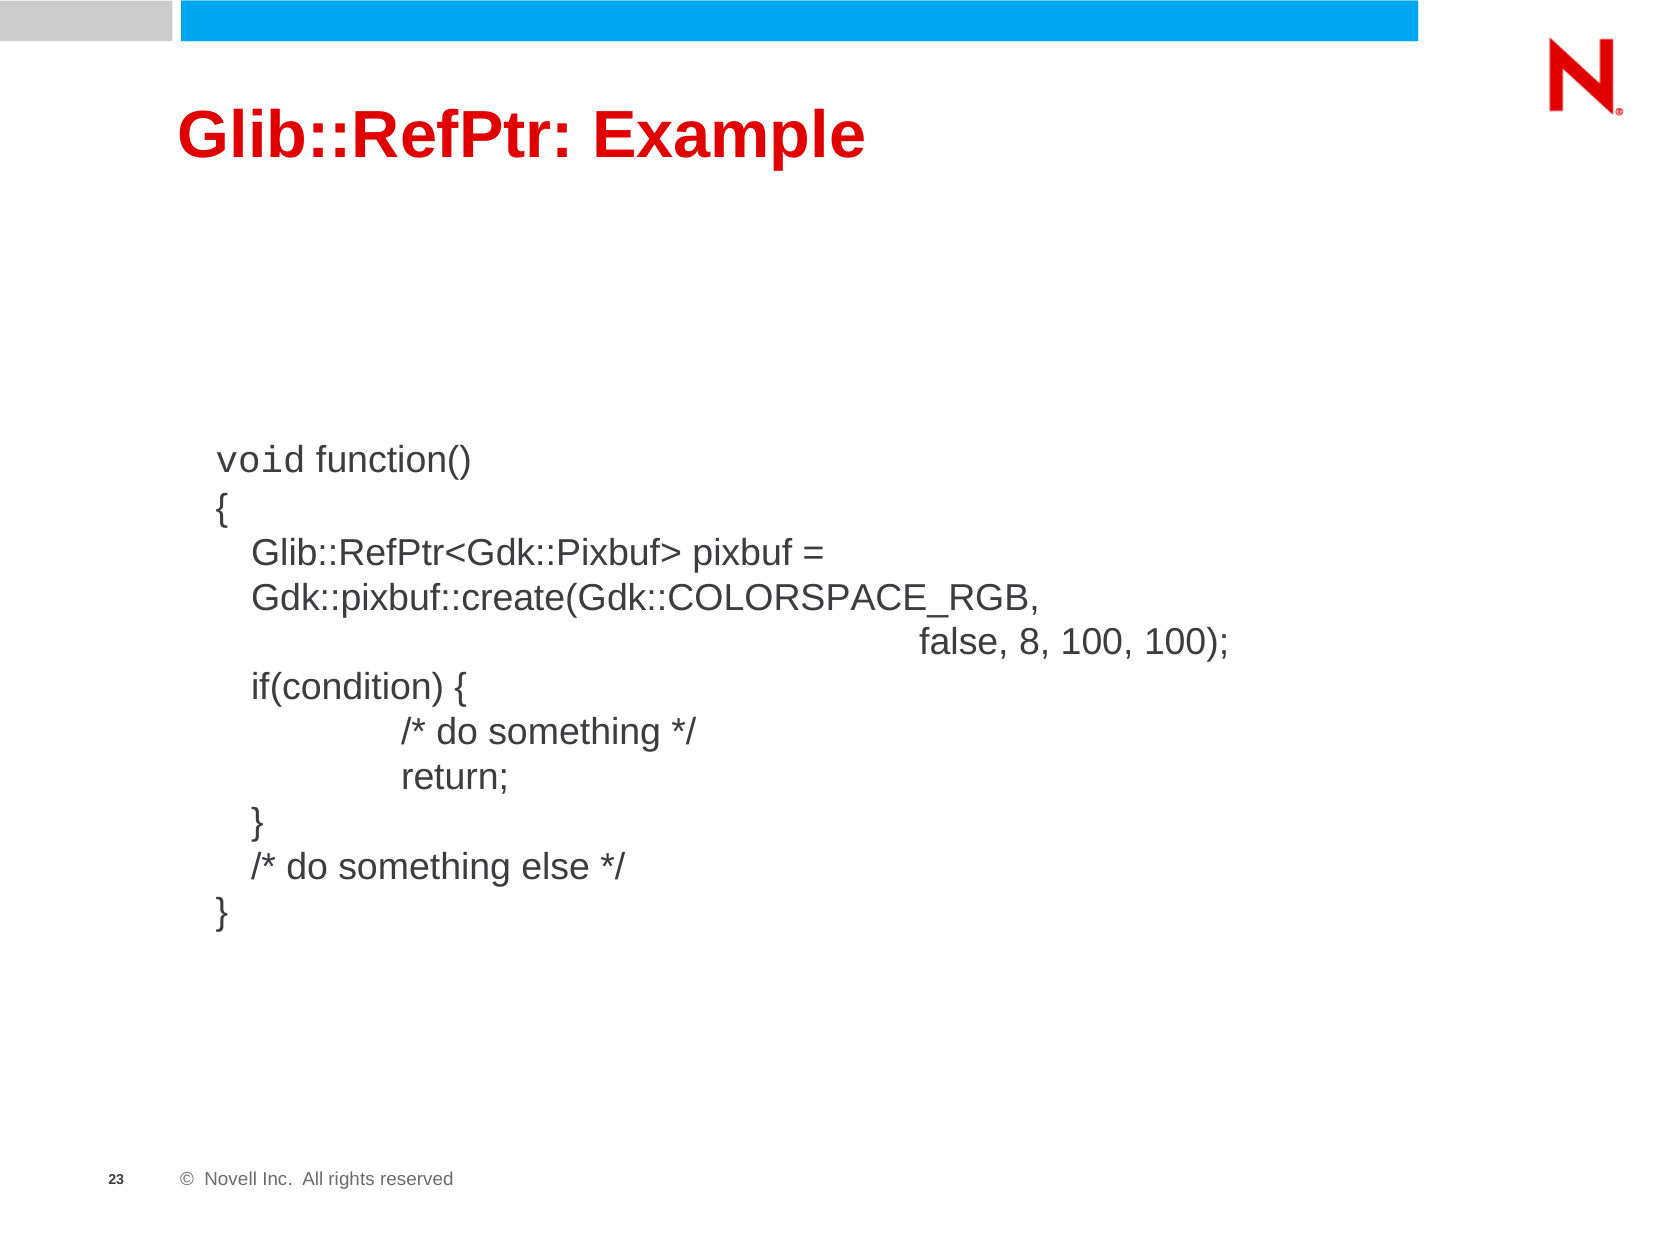

# Glib::RefPtr: Example
void function()
{
	Glib::RefPtr<Gdk::Pixbuf> pixbuf = Gdk::pixbuf::create(Gdk::COLORSPACE_RGB,
 false, 8, 100, 100);
	if(condition) {
		/* do something */
		return;
	}
	/* do something else */
}